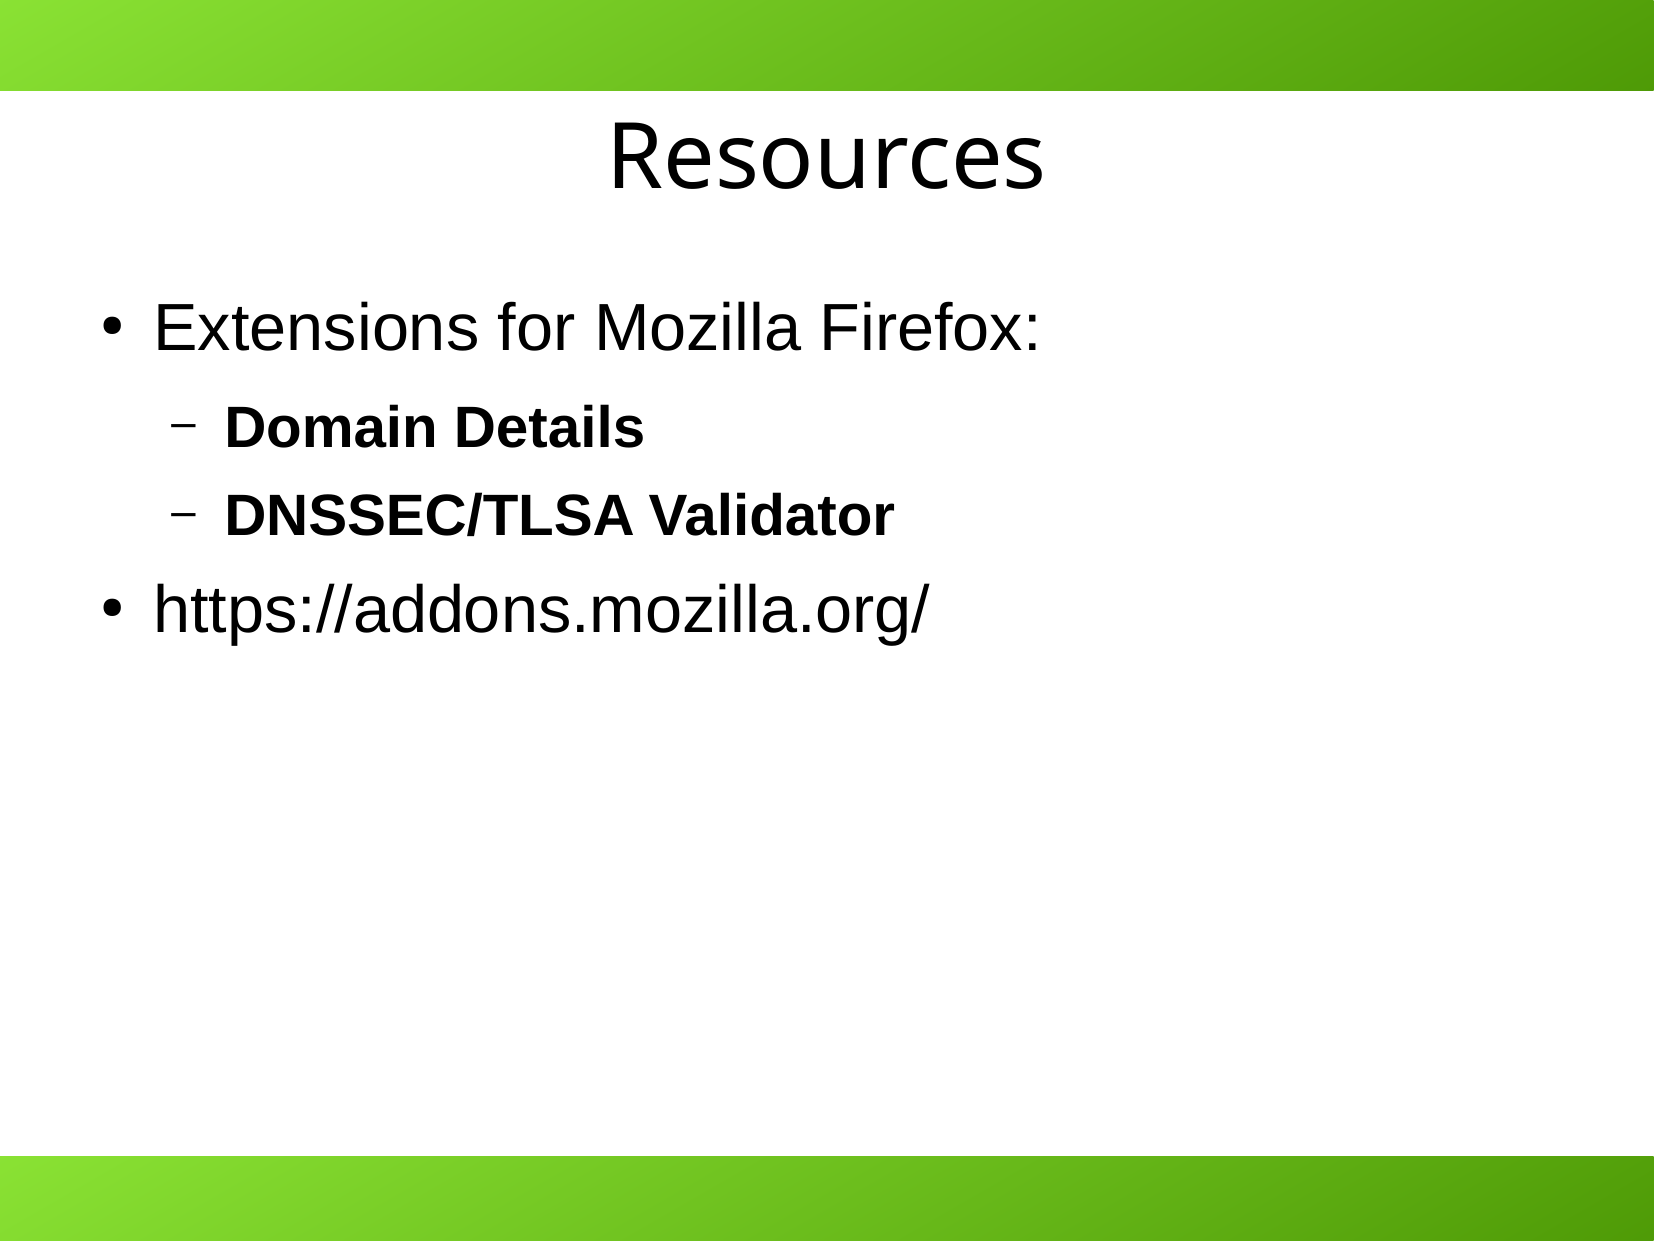

# Resources
Extensions for Mozilla Firefox:
Domain Details
DNSSEC/TLSA Validator
https://addons.mozilla.org/